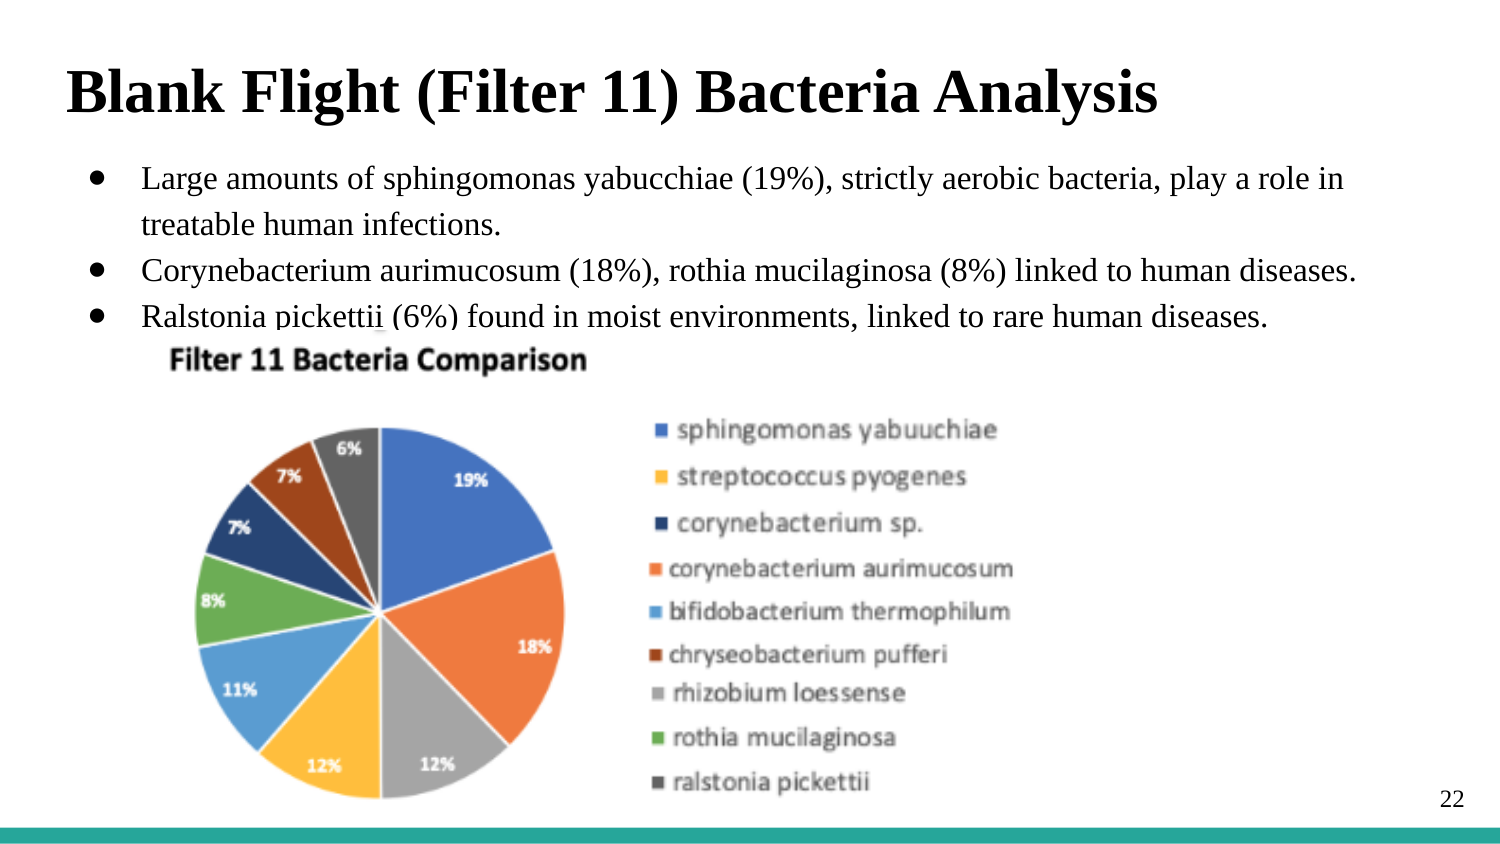

# Blank Flight (Filter 11) Bacteria Analysis
Large amounts of sphingomonas yabucchiae (19%), strictly aerobic bacteria, play a role in treatable human infections.
Corynebacterium aurimucosum (18%), rothia mucilaginosa (8%) linked to human diseases.
Ralstonia pickettii (6%) found in moist environments, linked to rare human diseases.